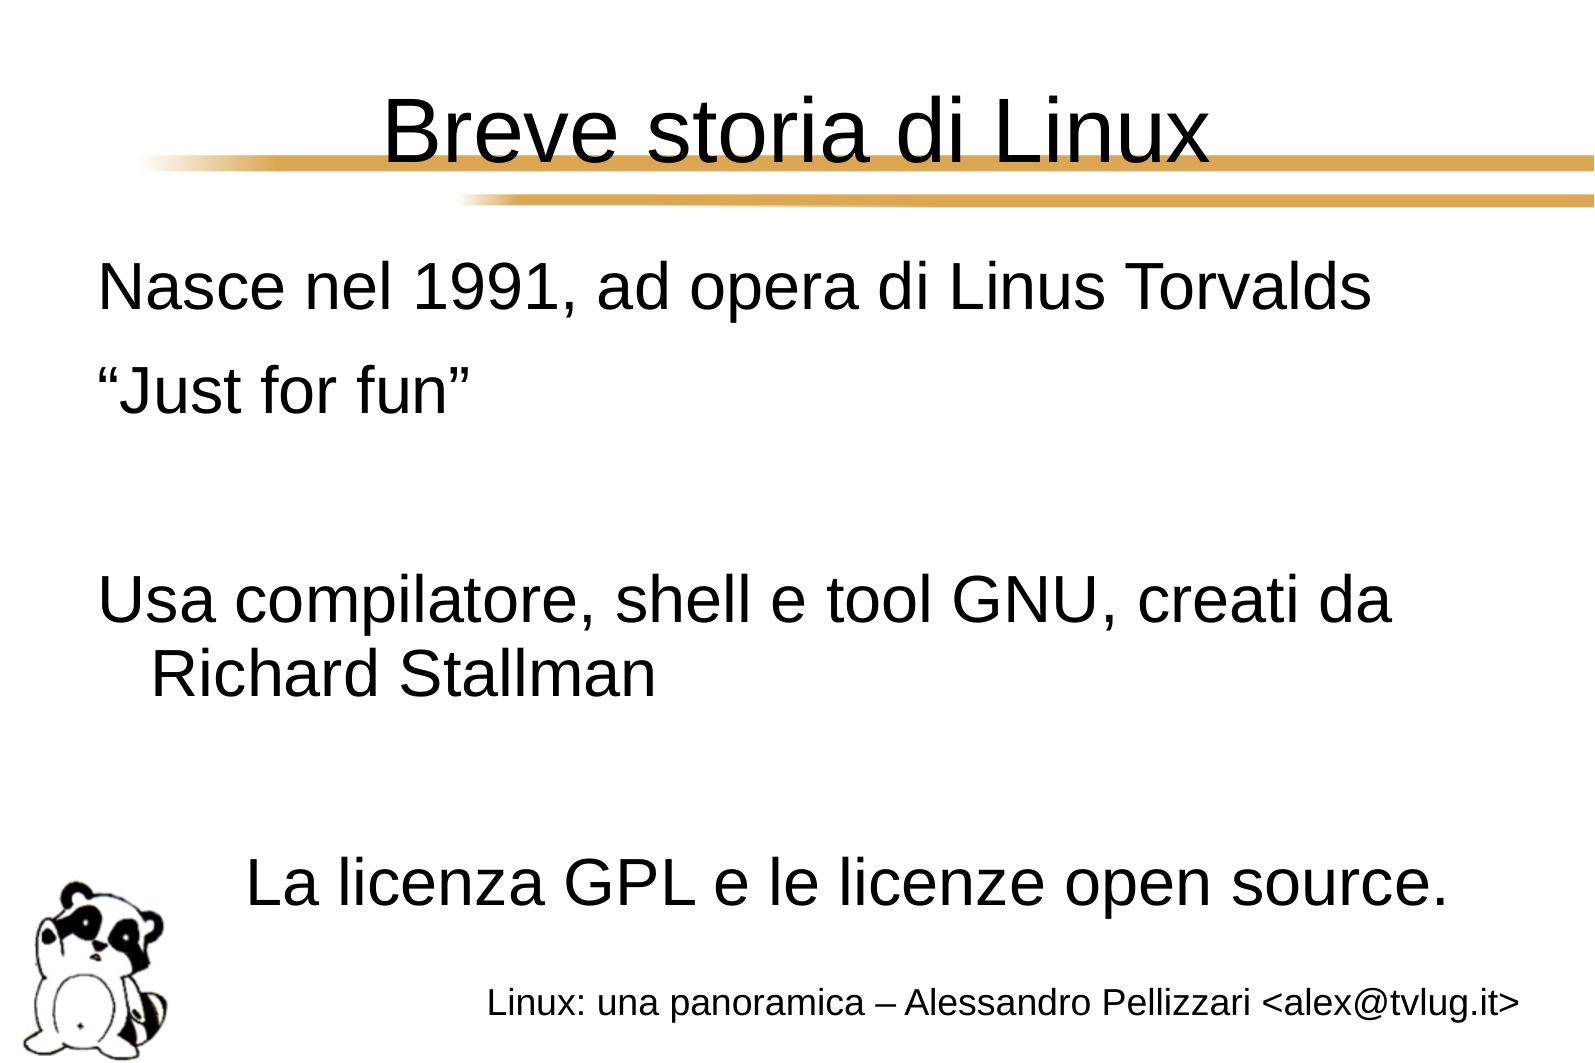

# Breve storia di Linux
Nasce nel 1991, ad opera di Linus Torvalds
“Just for fun”
Usa compilatore, shell e tool GNU, creati da Richard Stallman
 La licenza GPL e le licenze open source.
Linux: una panoramica – Alessandro Pellizzari <alex@tvlug.it>